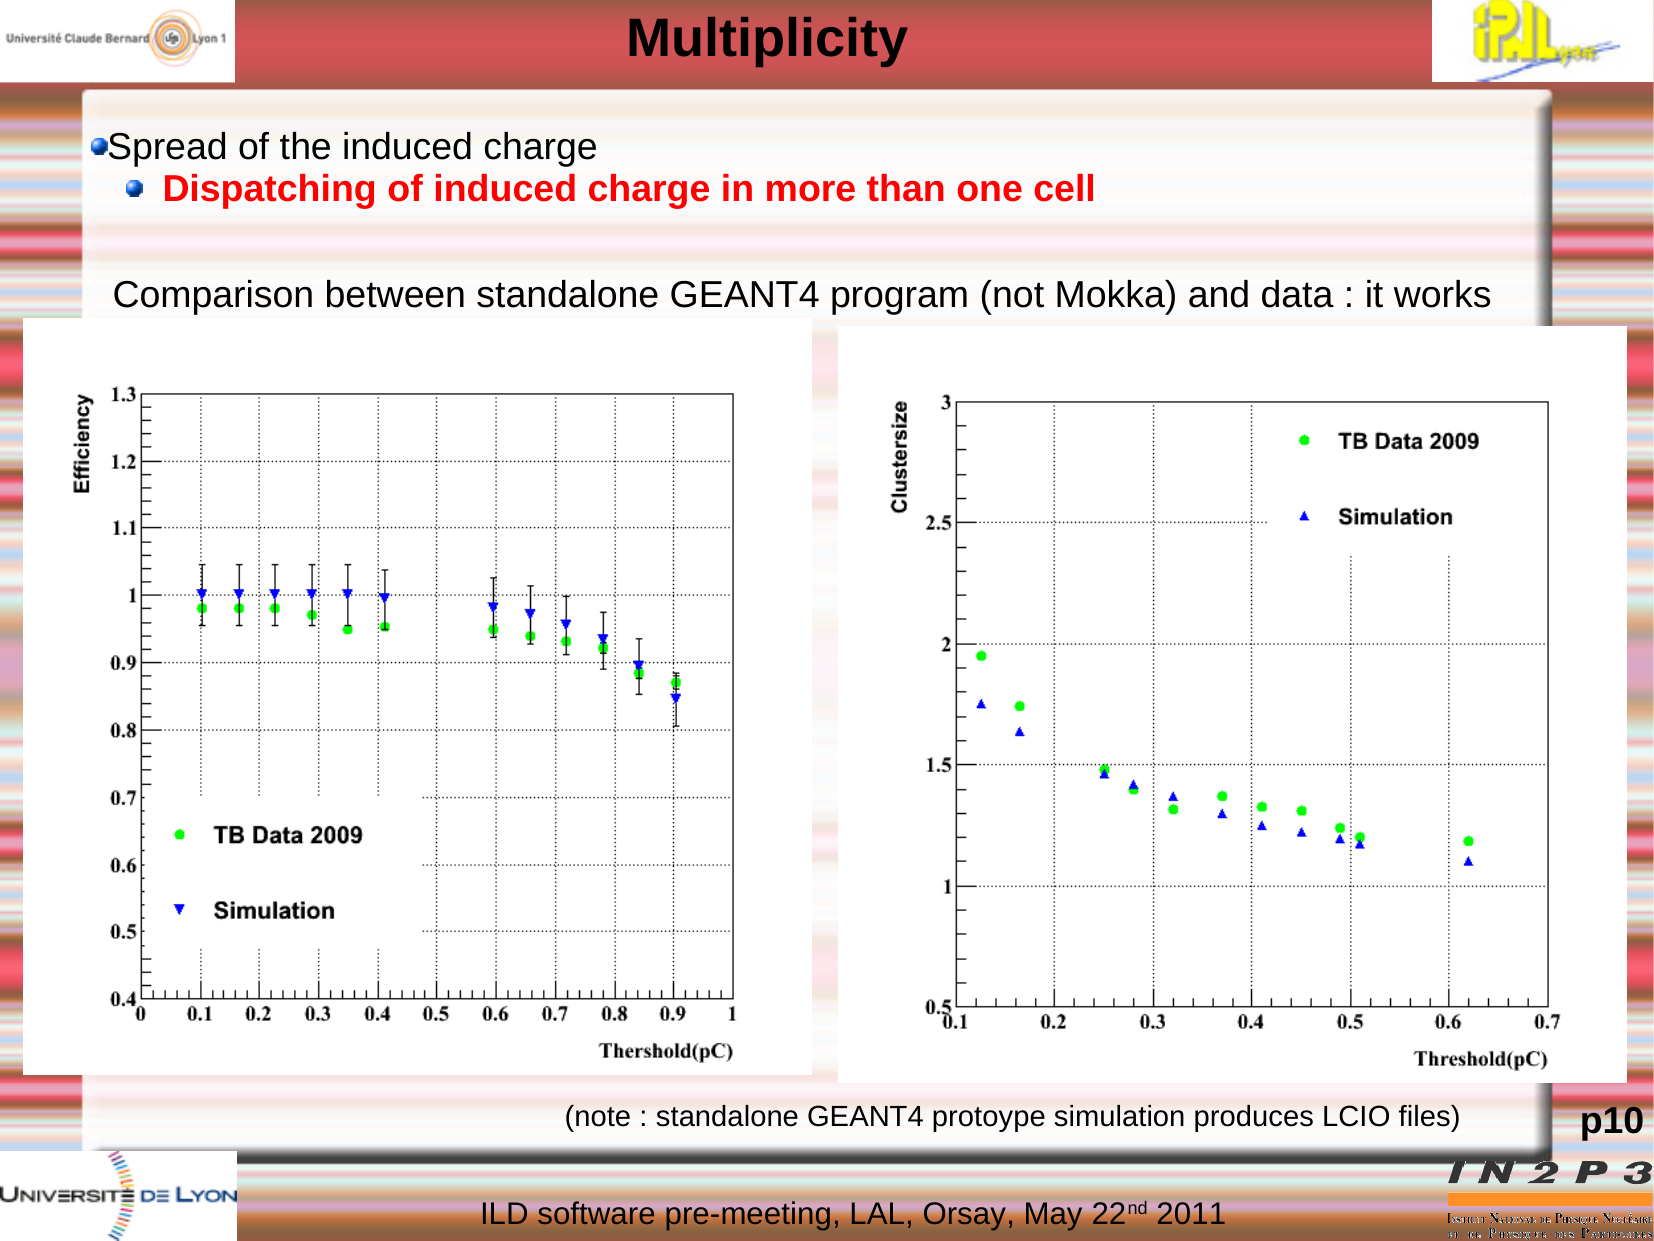

Multiplicity
Spread of the induced charge
Dispatching of induced charge in more than one cell
Comparison between standalone GEANT4 program (not Mokka) and data : it works
(note : standalone GEANT4 protoype simulation produces LCIO files)